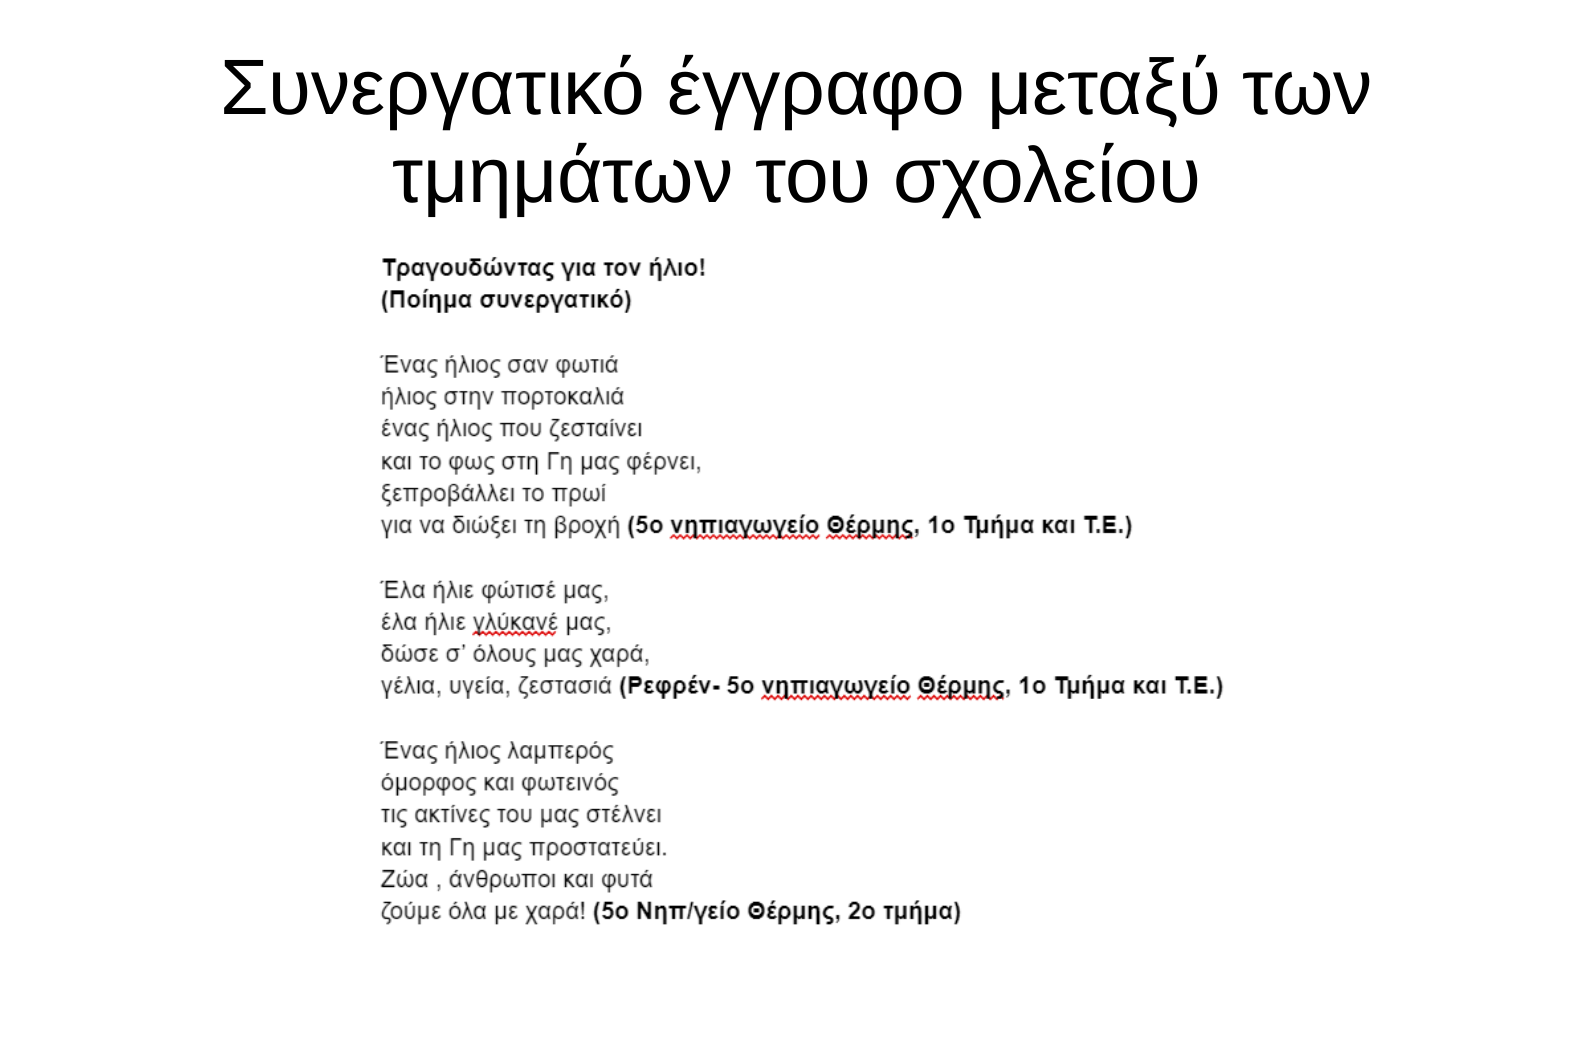

# Συνεργατικό έγγραφο μεταξύ των τμημάτων του σχολείου